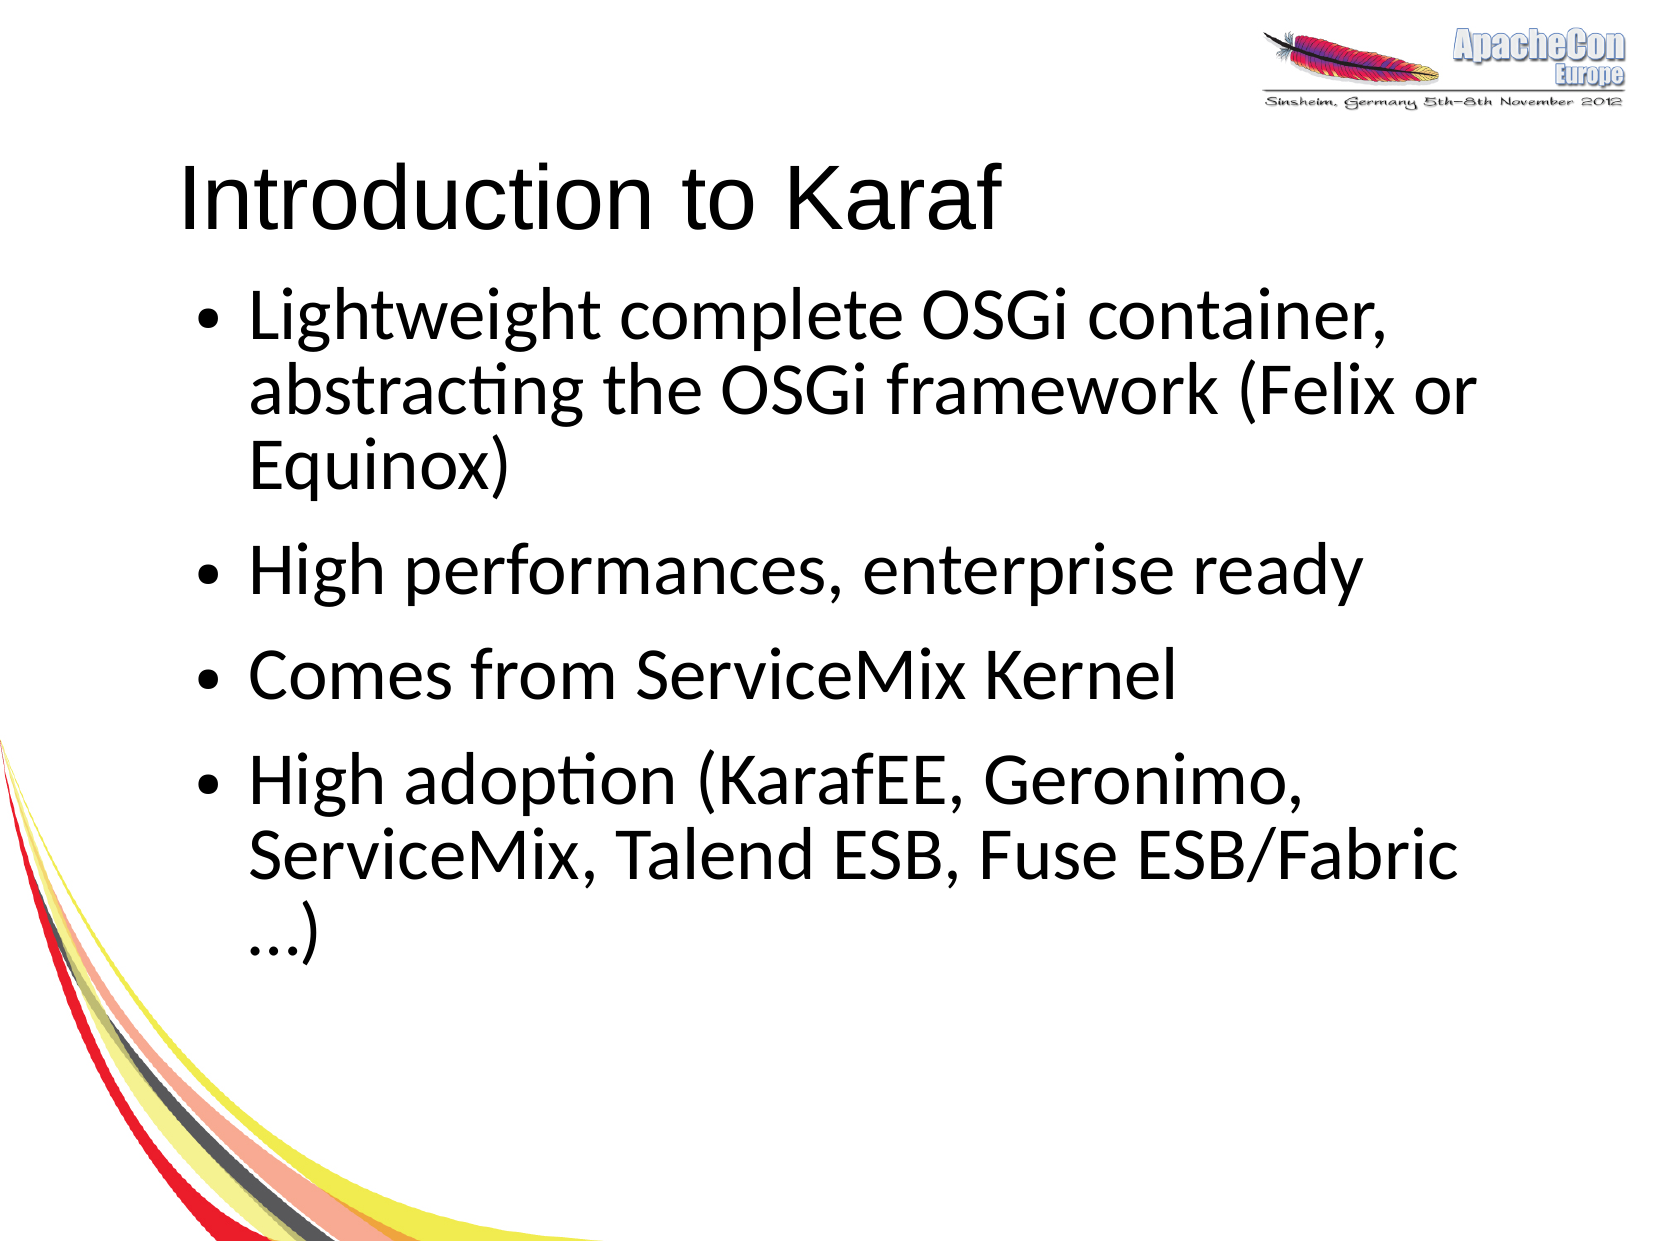

# Introduction to Karaf
Lightweight complete OSGi container, abstracting the OSGi framework (Felix or Equinox)
High performances, enterprise ready
Comes from ServiceMix Kernel
High adoption (KarafEE, Geronimo, ServiceMix, Talend ESB, Fuse ESB/Fabric …)